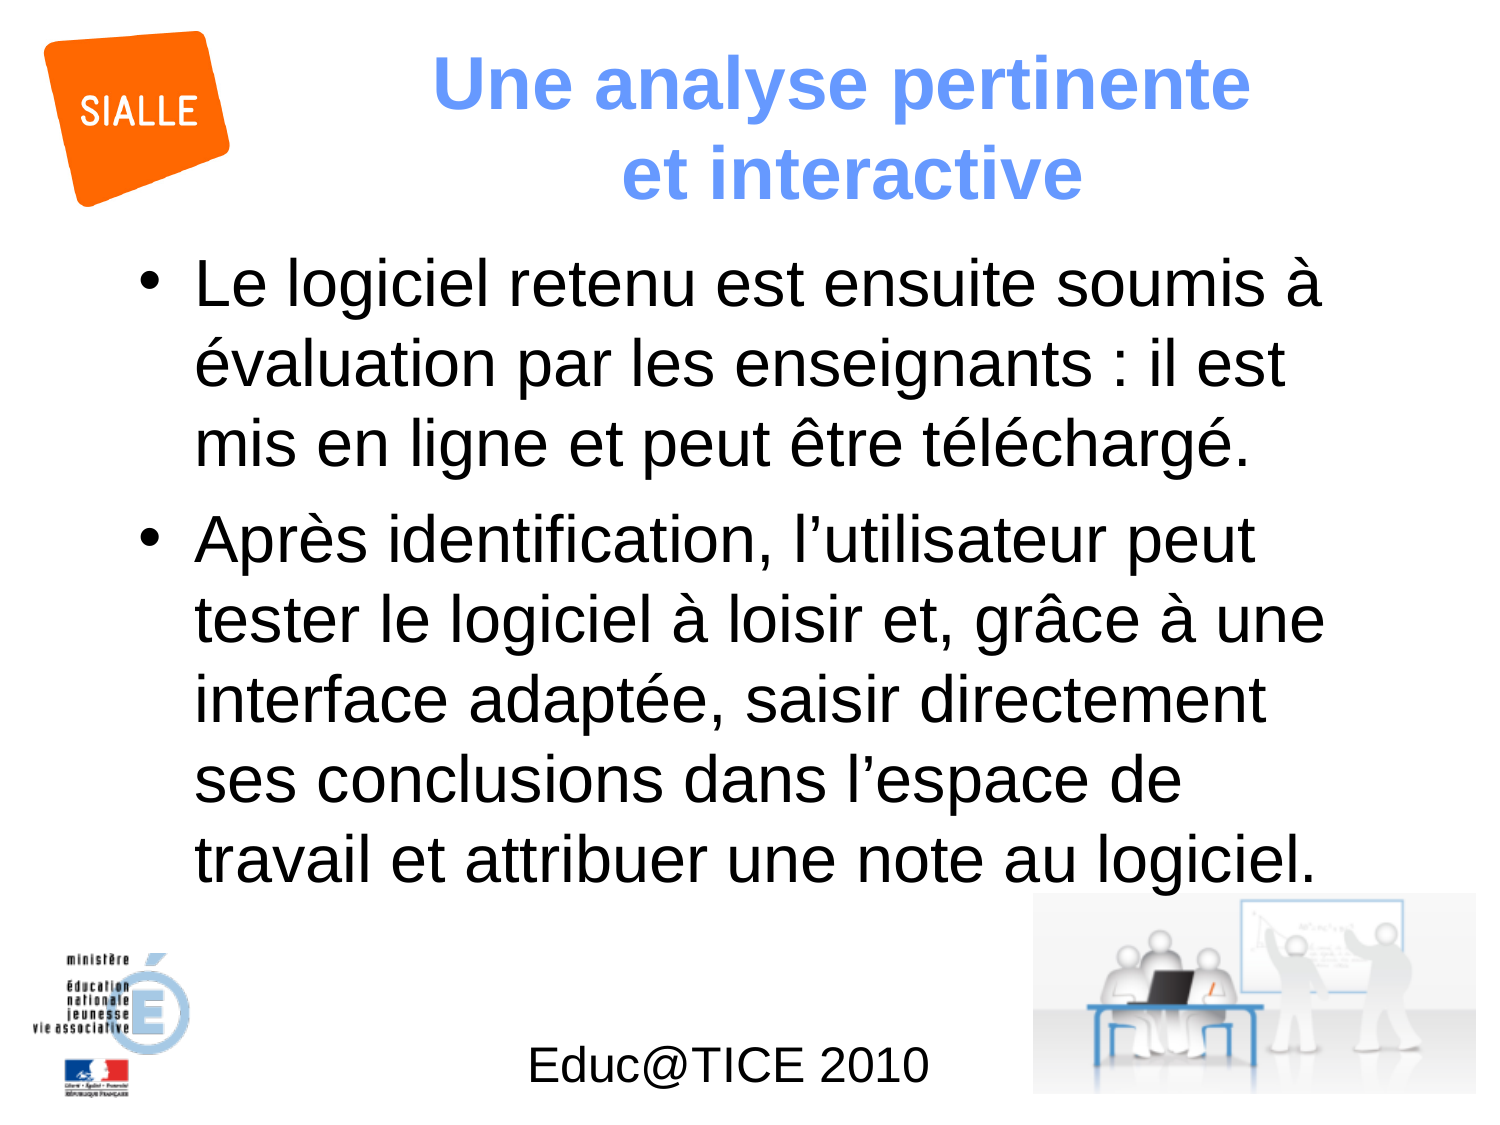

# Une analyse pertinente et interactive
Le logiciel retenu est ensuite soumis à évaluation par les enseignants : il est mis en ligne et peut être téléchargé.
Après identification, l’utilisateur peut tester le logiciel à loisir et, grâce à une interface adaptée, saisir directement ses conclusions dans l’espace de travail et attribuer une note au logiciel.
Educ@TICE 2010